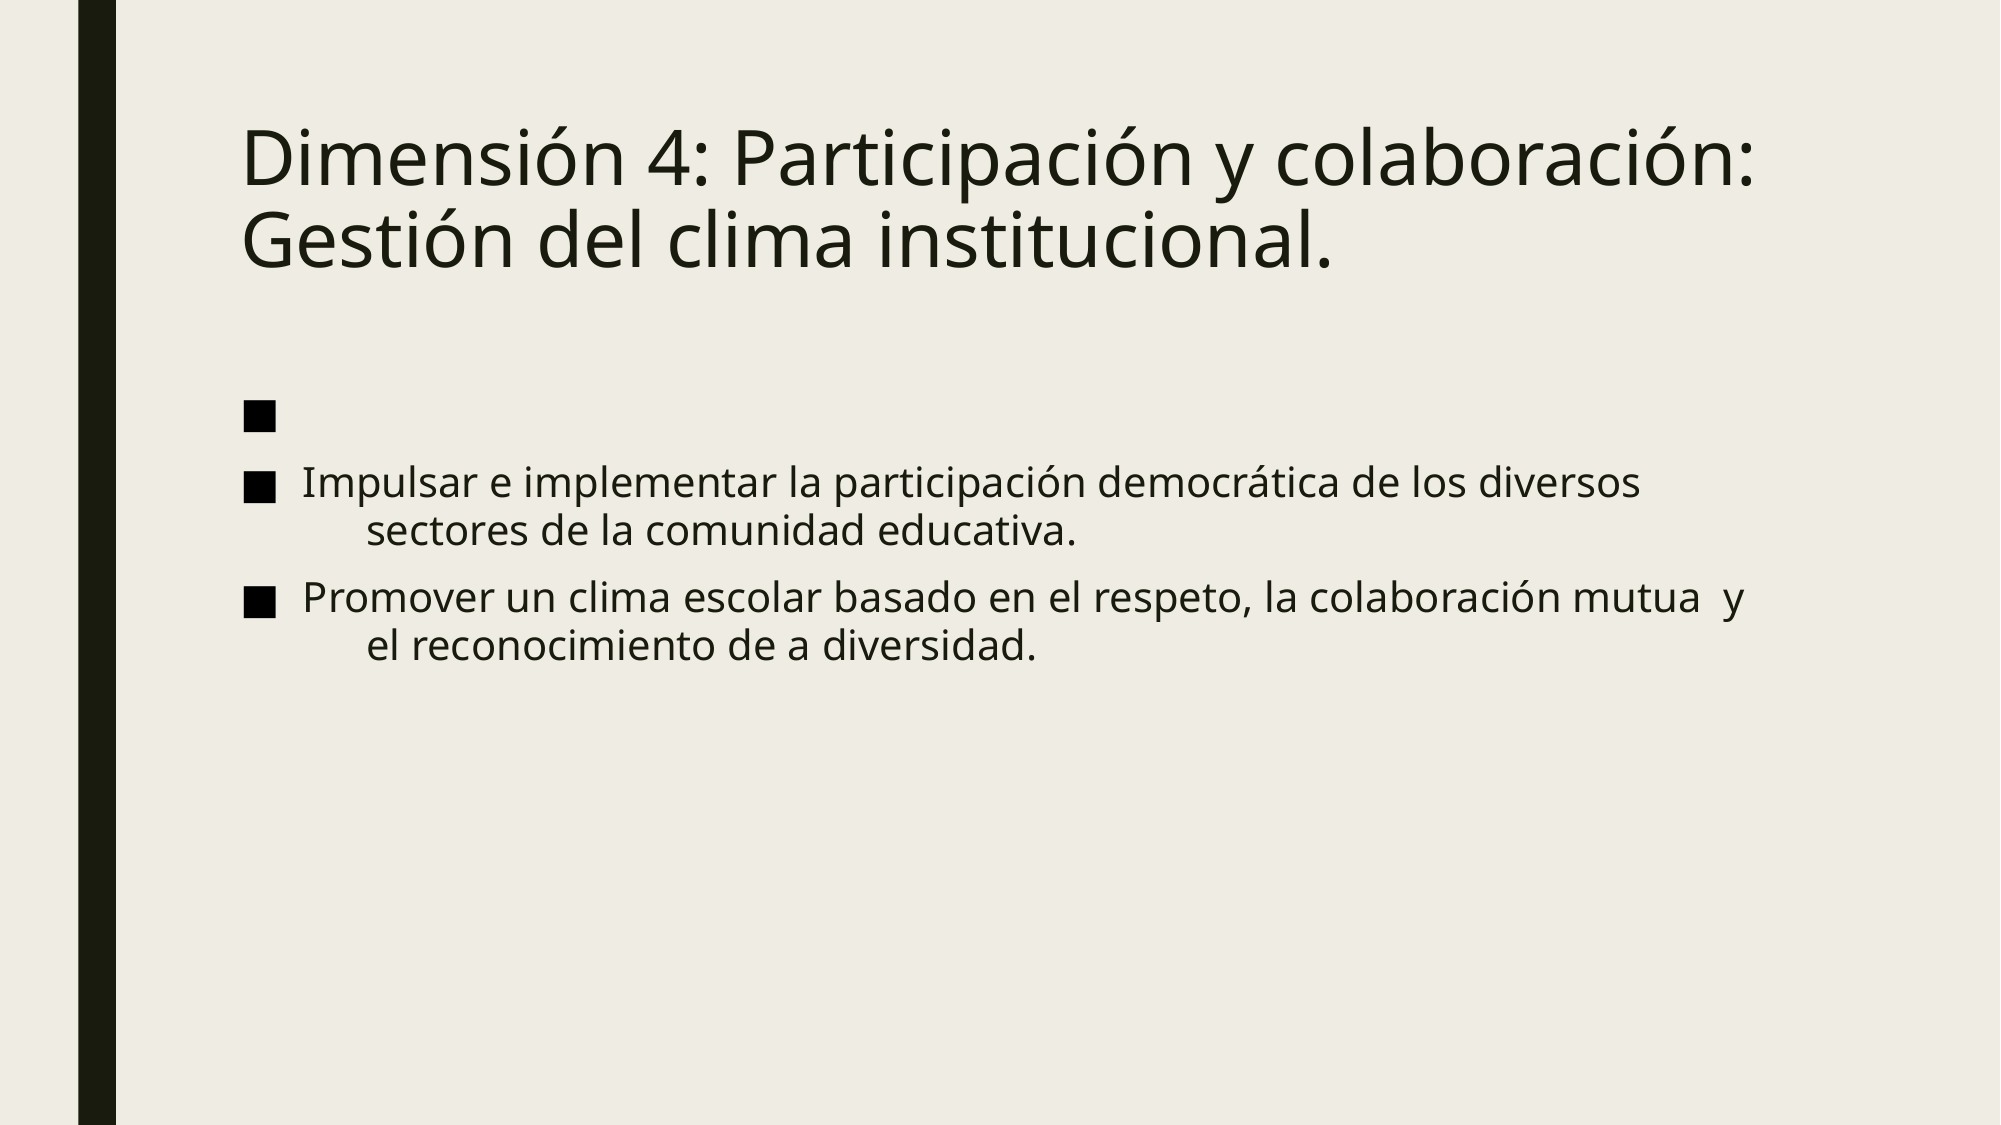

# Dimensión 4: Participación y colaboración: Gestión del clima institucional.
Impulsar e implementar la participación democrática de los diversos sectores de la comunidad educativa.
Promover un clima escolar basado en el respeto, la colaboración mutua y el reconocimiento de a diversidad.